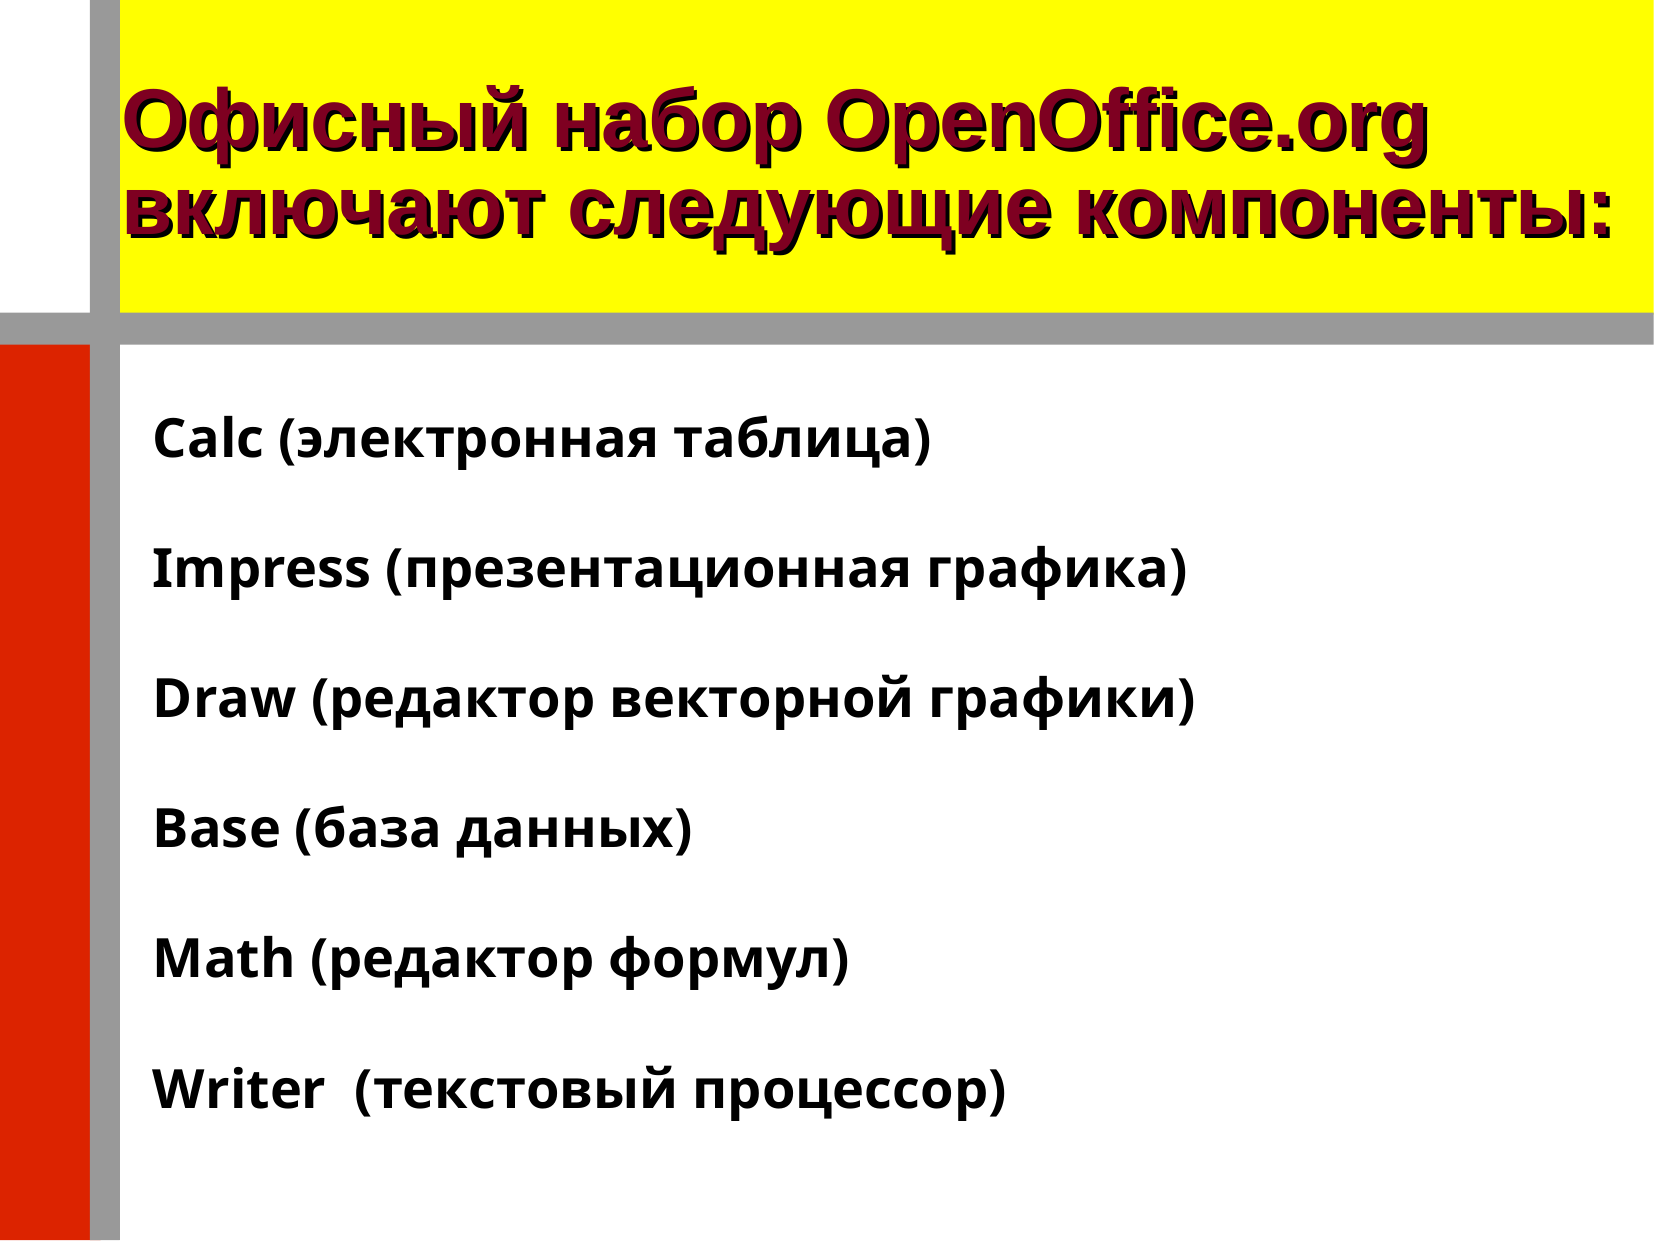

# Офисный набор OpenOffice.org включают следующие компоненты:
Calc (электронная таблица)‏
Impress (презентационная графика)‏
Draw (редактор векторной графики)‏
Base (база данных)‏
Math (редактор формул)‏
Writer (текстовый процессор)‏